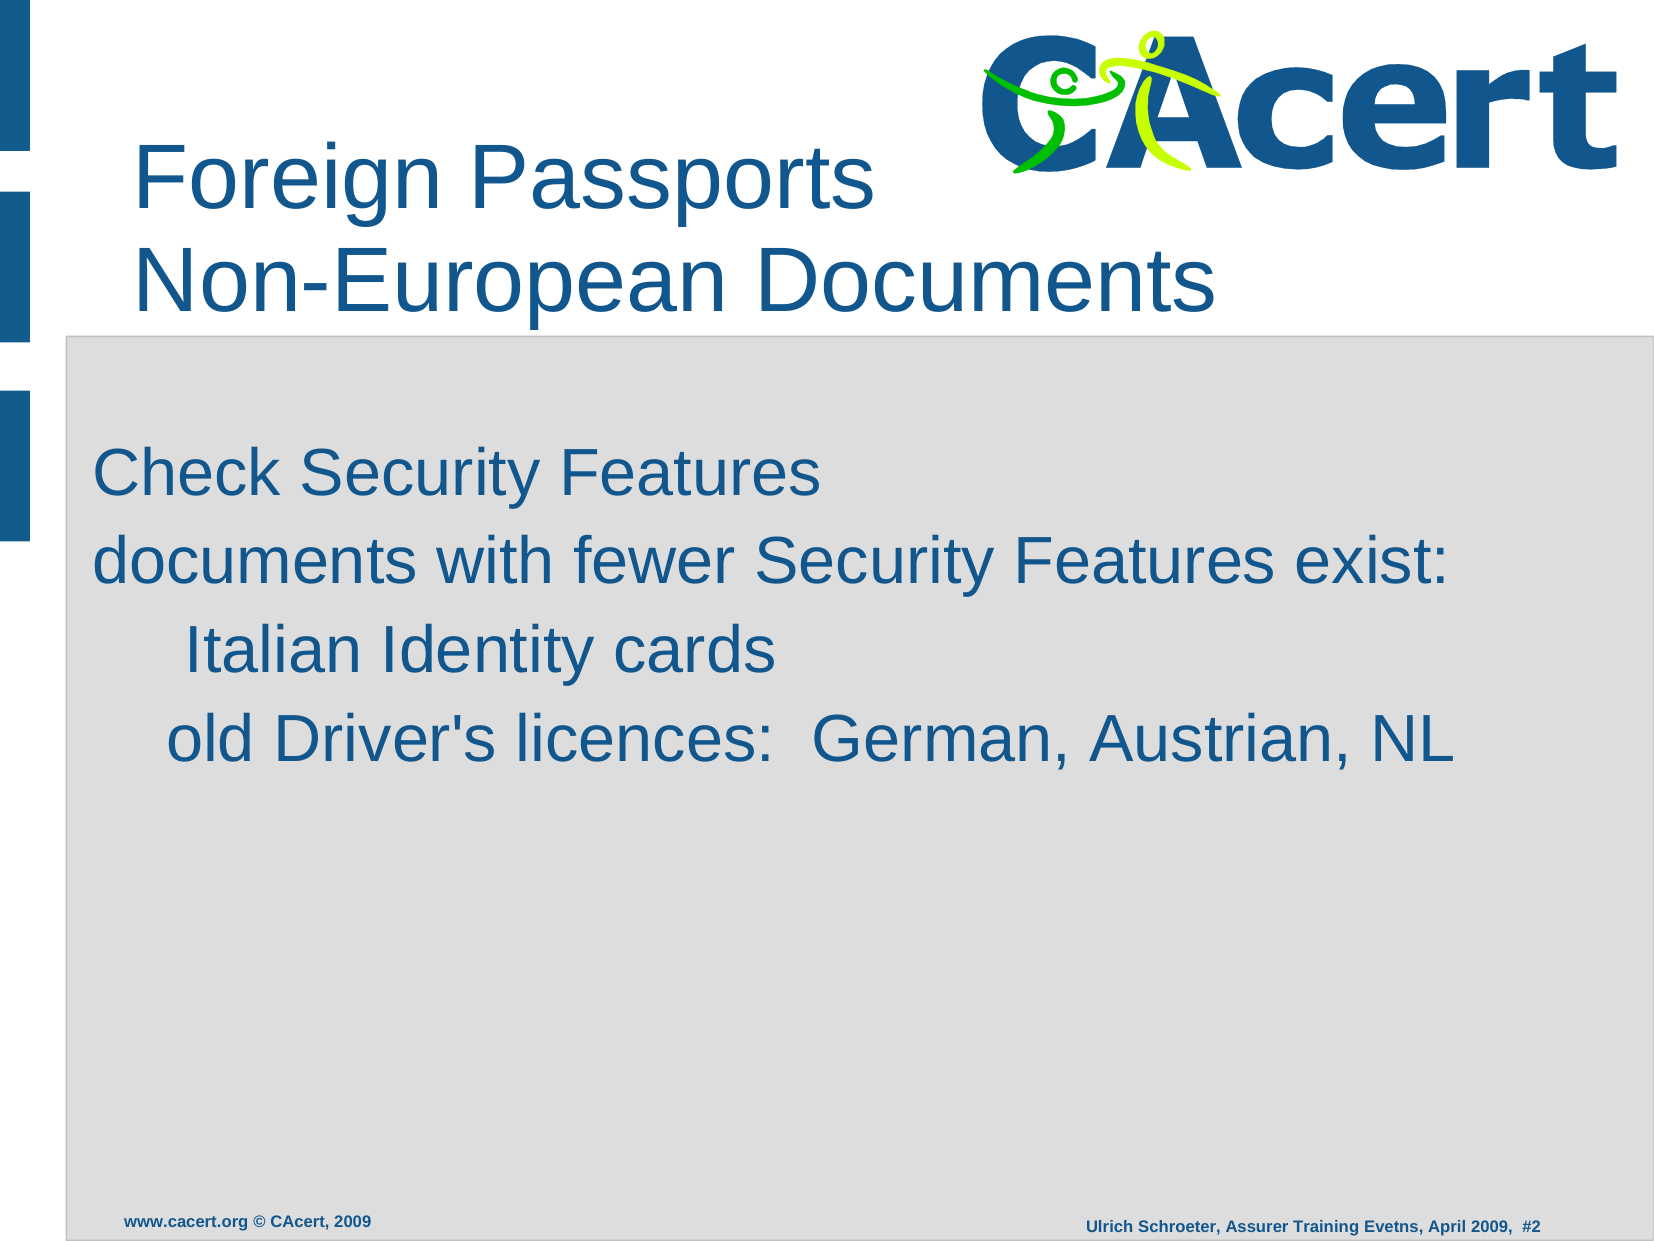

Foreign Passports
Non-European Documents
 Check Security Features
 documents with fewer Security Features exist:
 Italian Identity cards
 old Driver's licences: German, Austrian, NL